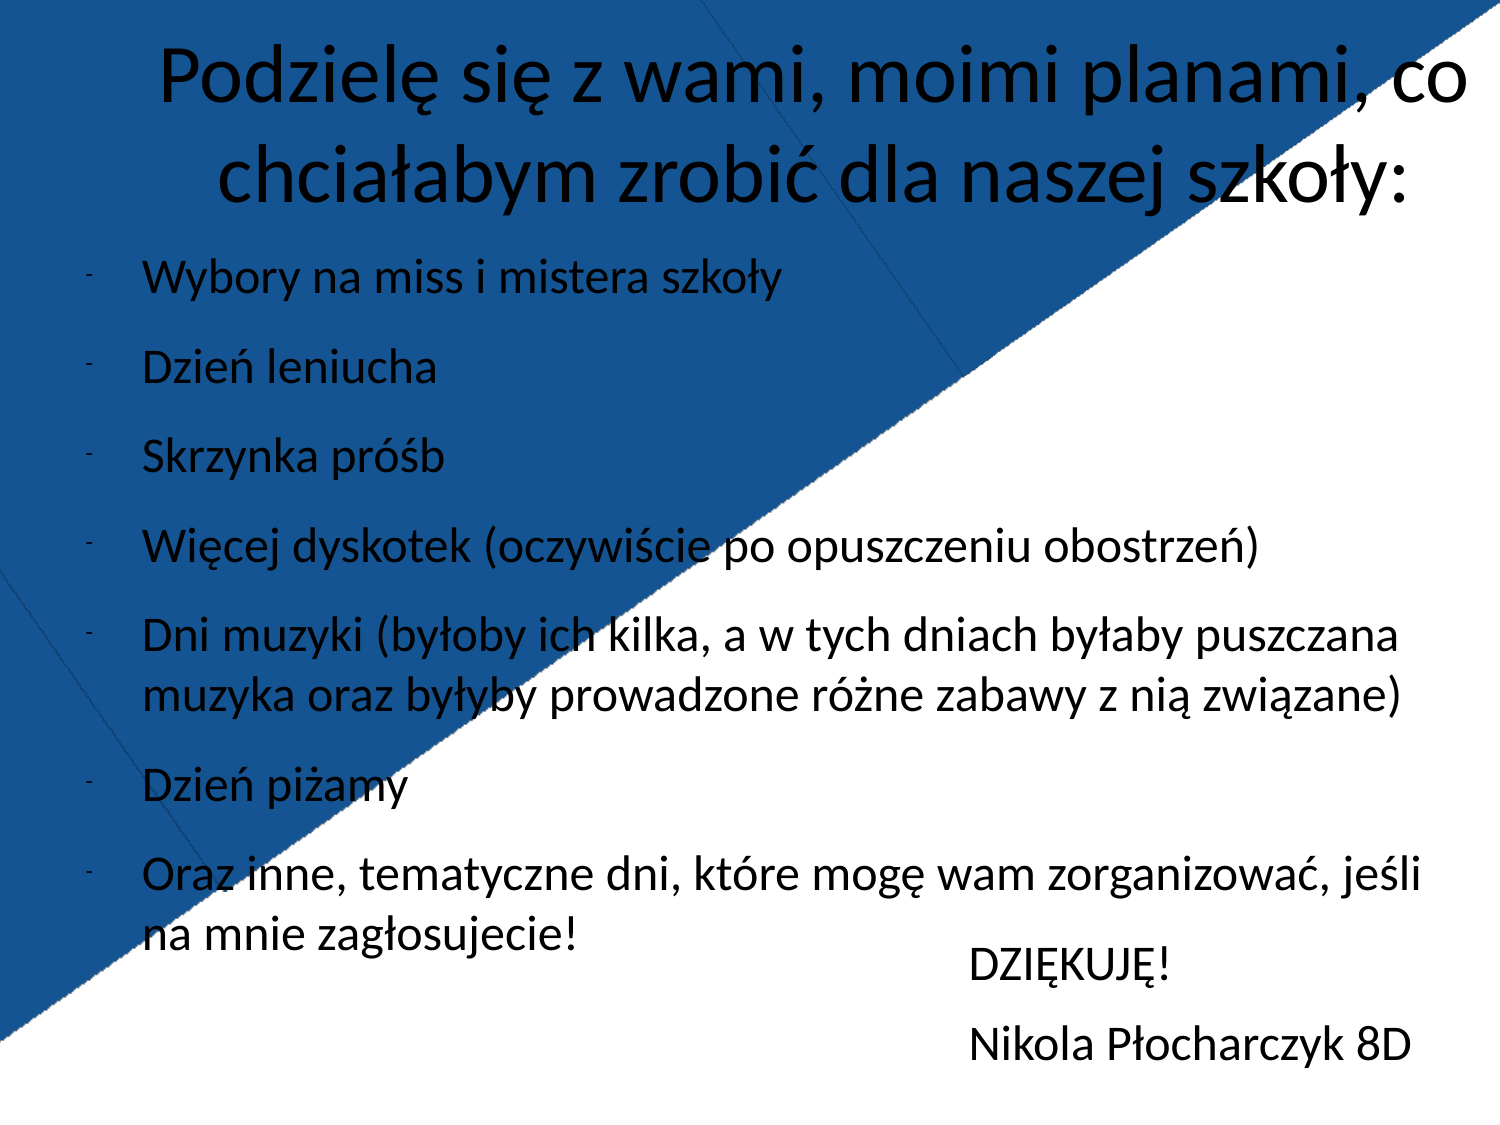

# Podzielę się z wami, moimi planami, co chciałabym zrobić dla naszej szkoły:
Wybory na miss i mistera szkoły
Dzień leniucha
Skrzynka próśb
Więcej dyskotek (oczywiście po opuszczeniu obostrzeń)
Dni muzyki (byłoby ich kilka, a w tych dniach byłaby puszczana muzyka oraz byłyby prowadzone różne zabawy z nią związane)
Dzień piżamy
Oraz inne, tematyczne dni, które mogę wam zorganizować, jeśli na mnie zagłosujecie!
DZIĘKUJĘ!
Nikola Płocharczyk 8D